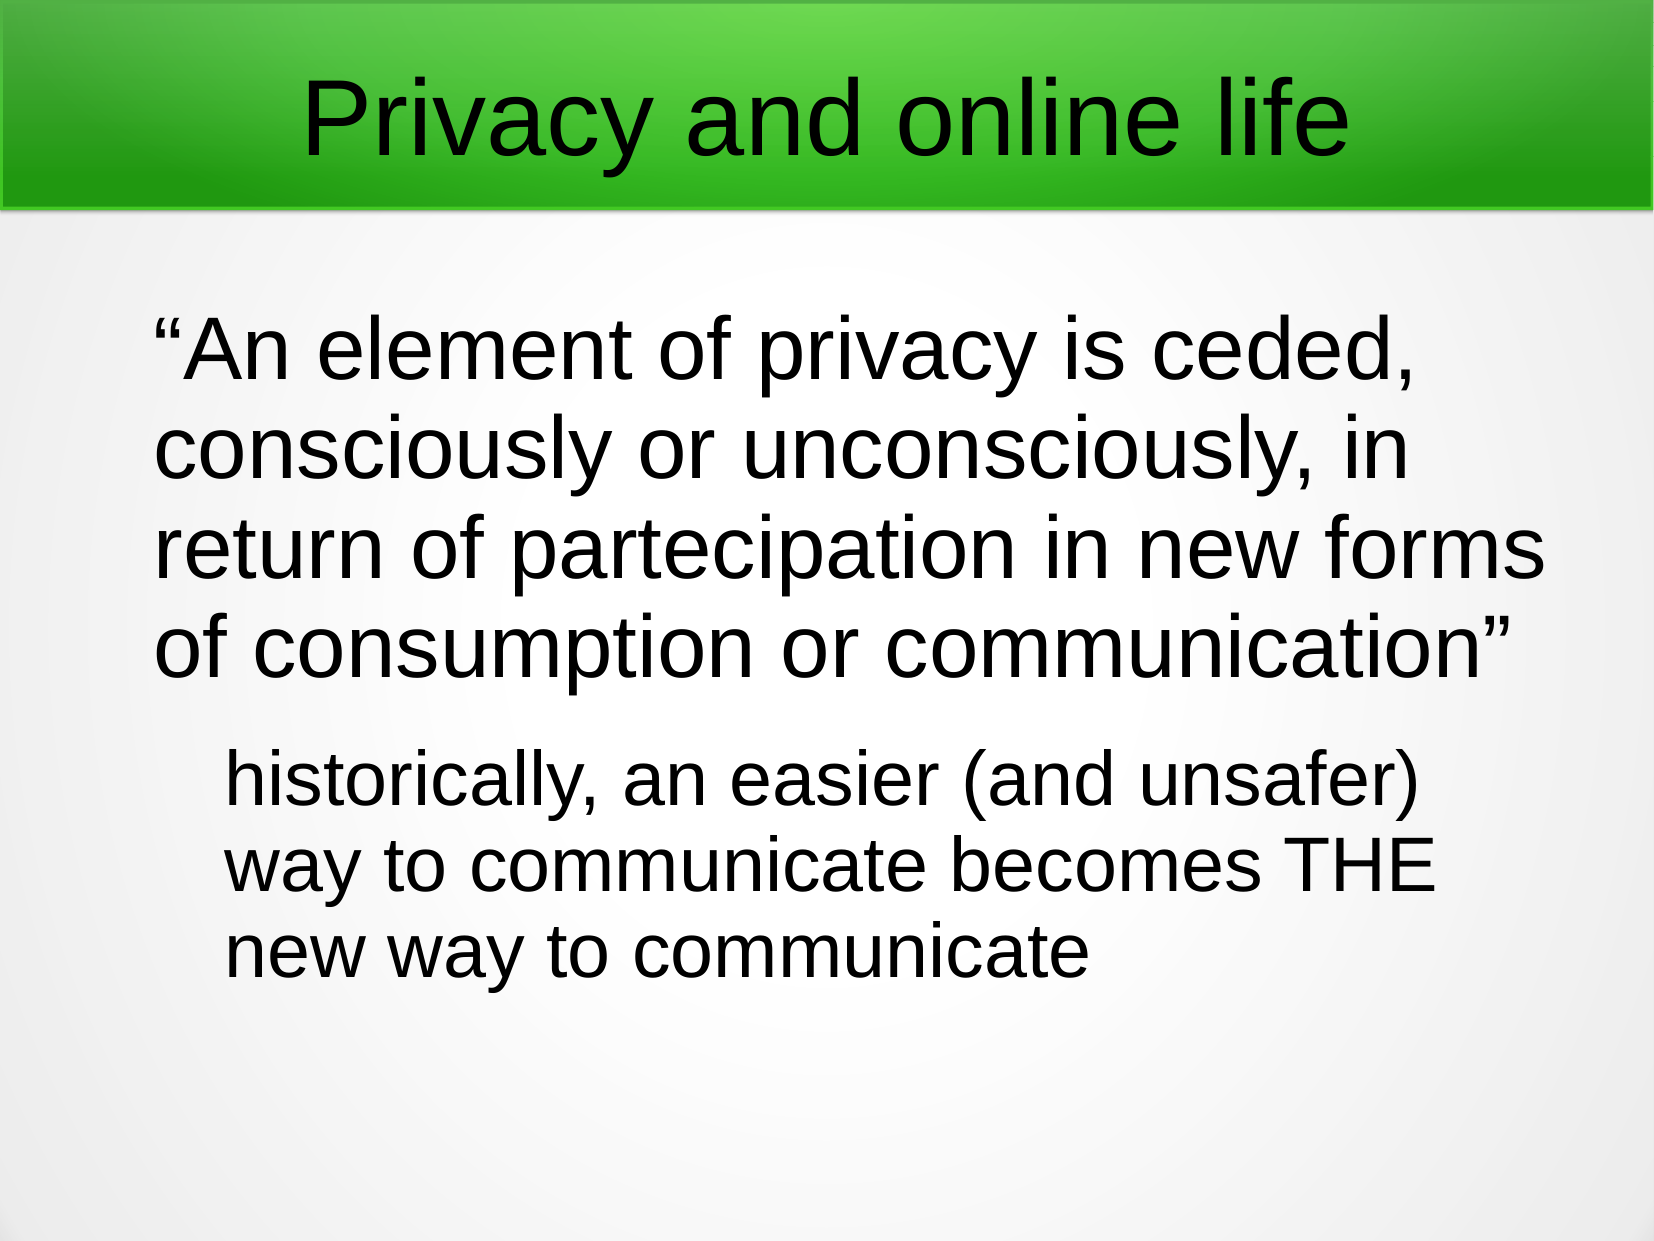

# Privacy and online life
“An element of privacy is ceded, consciously or unconsciously, in return of partecipation in new forms of consumption or communication”
historically, an easier (and unsafer) way to communicate becomes THE new way to communicate